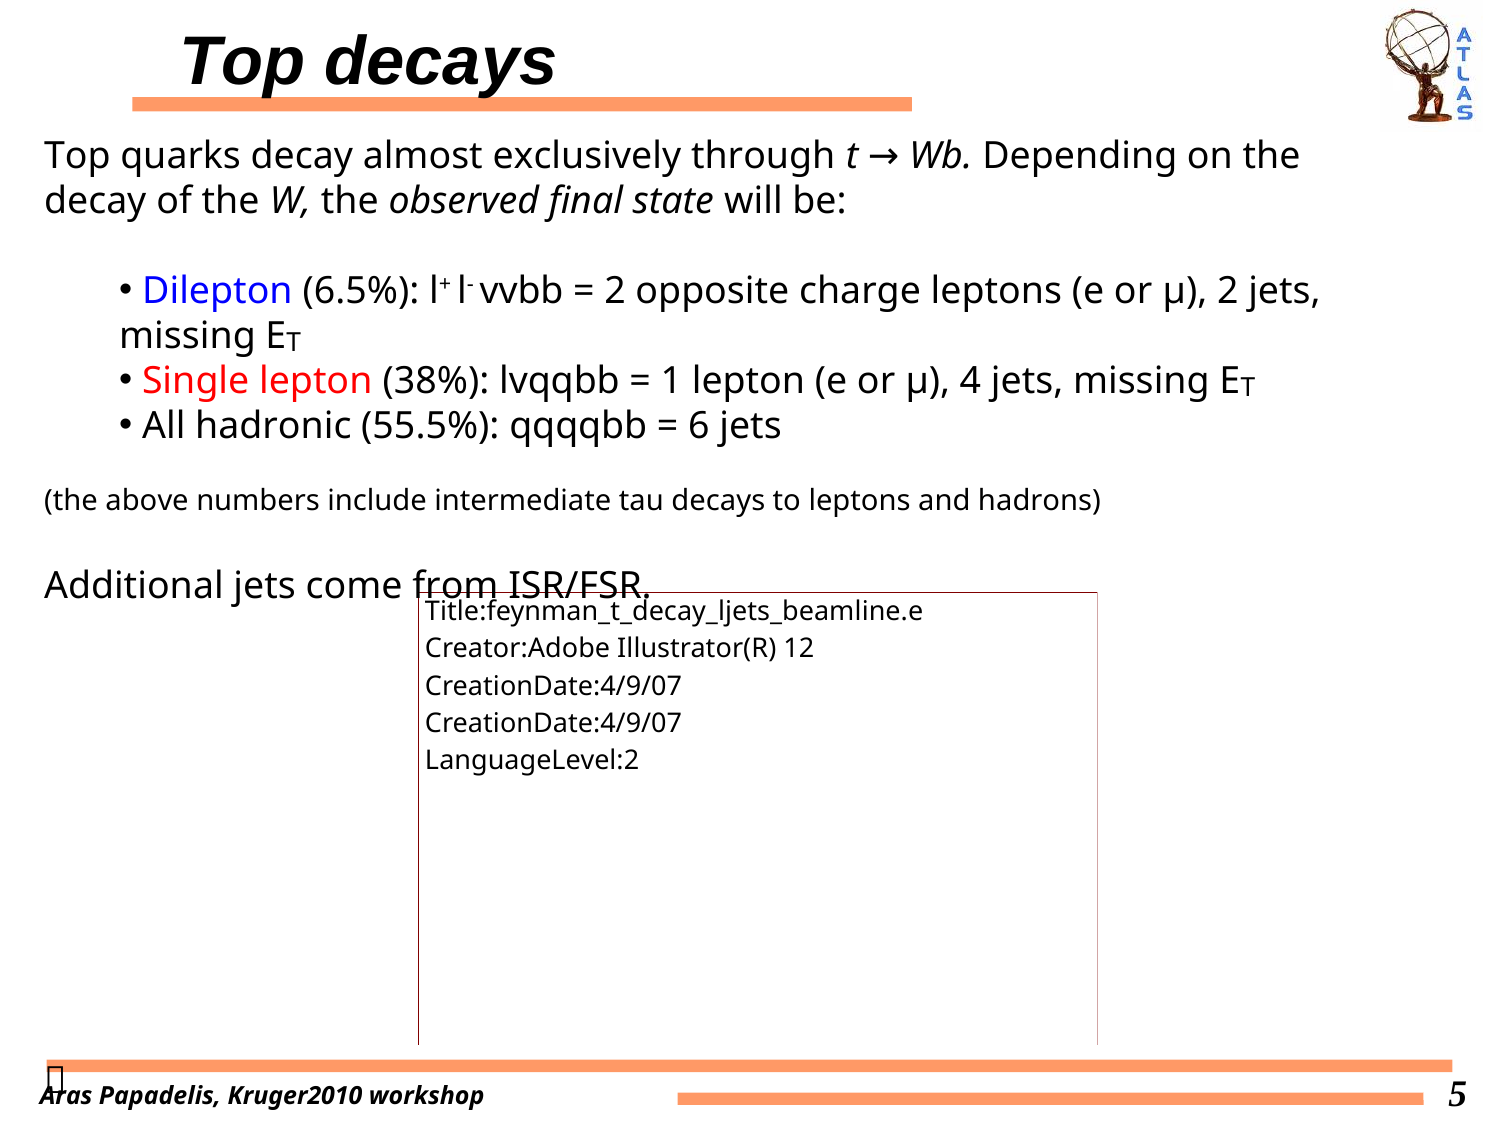

# Top decays
Top quarks decay almost exclusively through t → Wb. Depending on the decay of the W, the observed final state will be:
 Dilepton (6.5%): l+ l- vvbb = 2 opposite charge leptons (e or μ), 2 jets, missing ET
 Single lepton (38%): lvqqbb = 1 lepton (e or μ), 4 jets, missing ET
 All hadronic (55.5%): qqqqbb = 6 jets
(the above numbers include intermediate tau decays to leptons and hadrons)
Additional jets come from ISR/FSR.
ﾧ